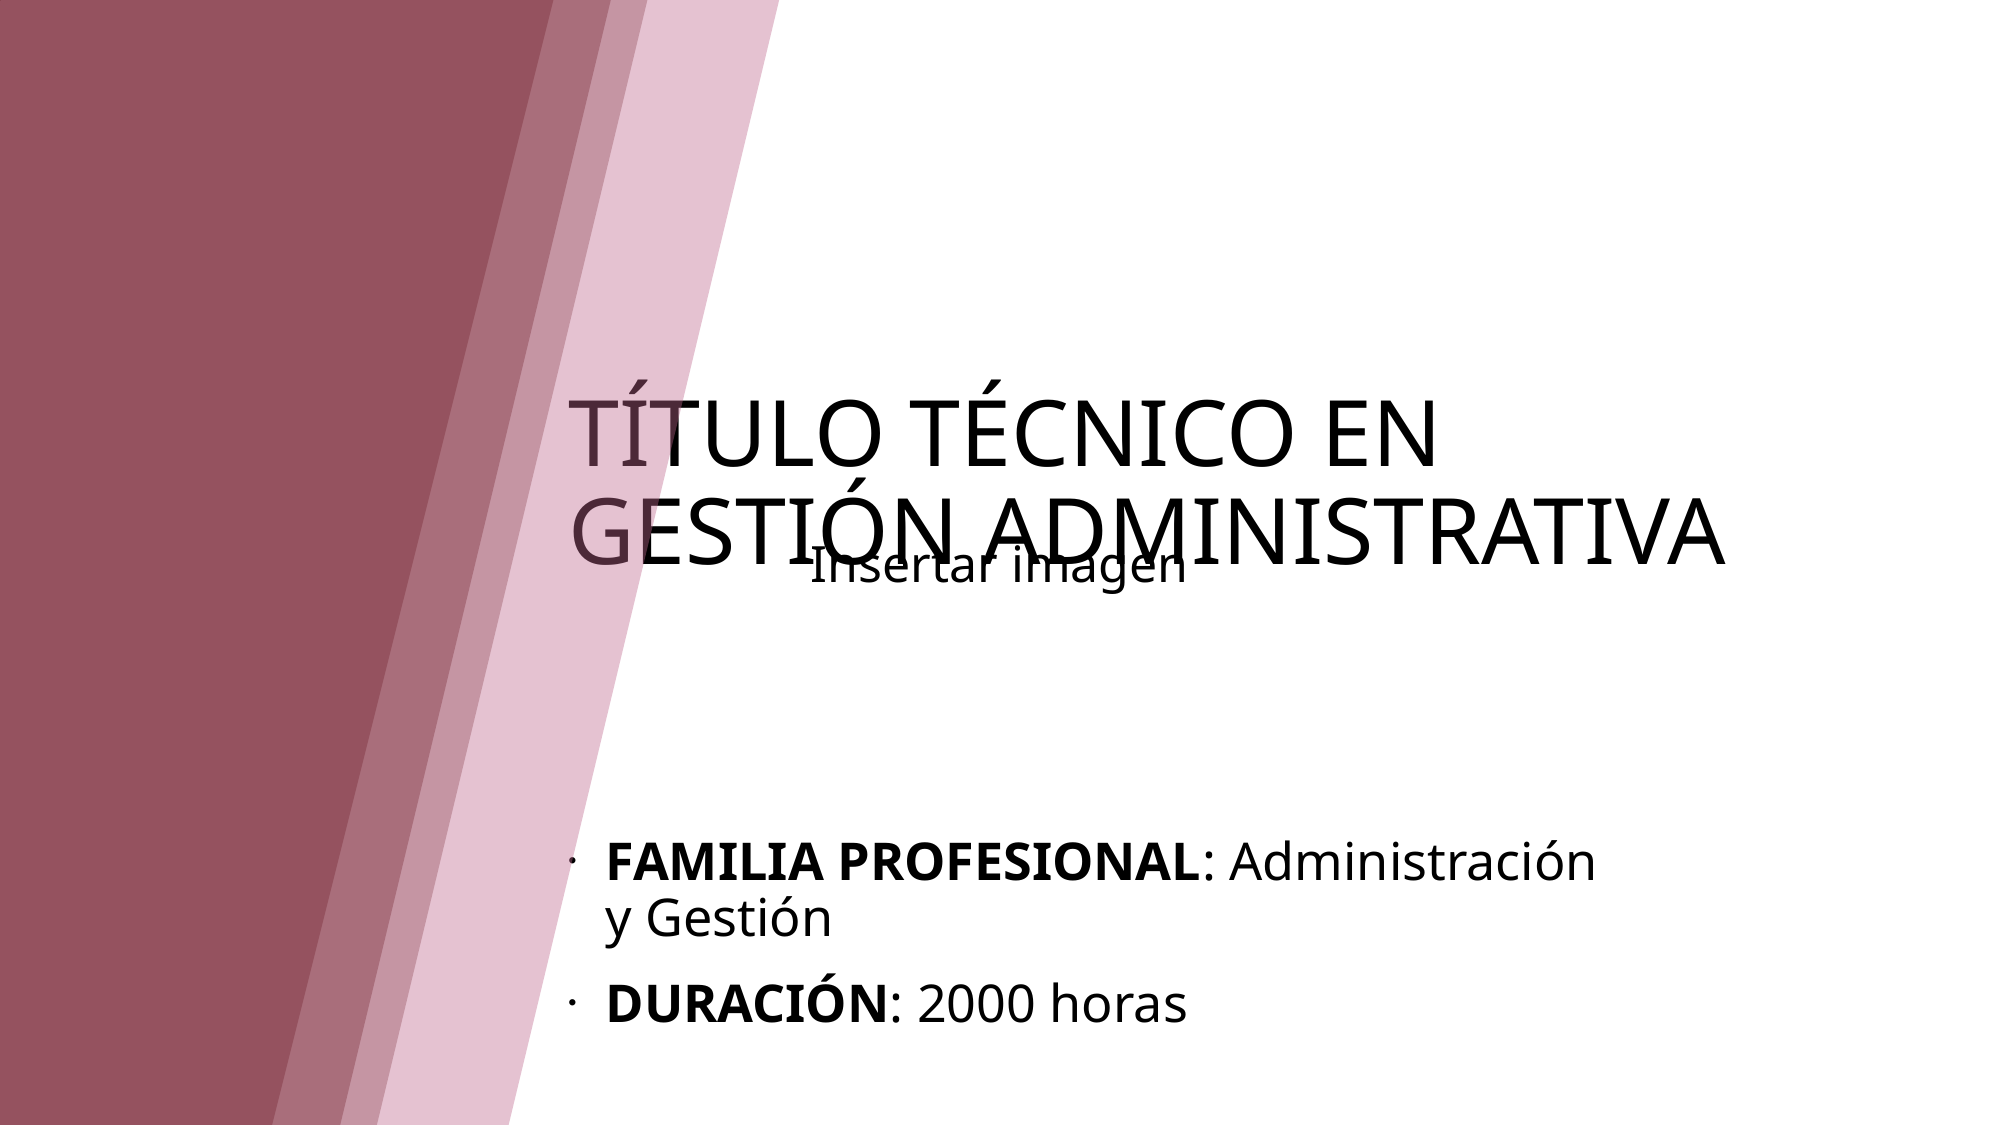

# TÍTULO TÉCNICO EN GESTIÓN ADMINISTRATIVA
FAMILIA PROFESIONAL: Administración y Gestión
DURACIÓN: 2000 horas